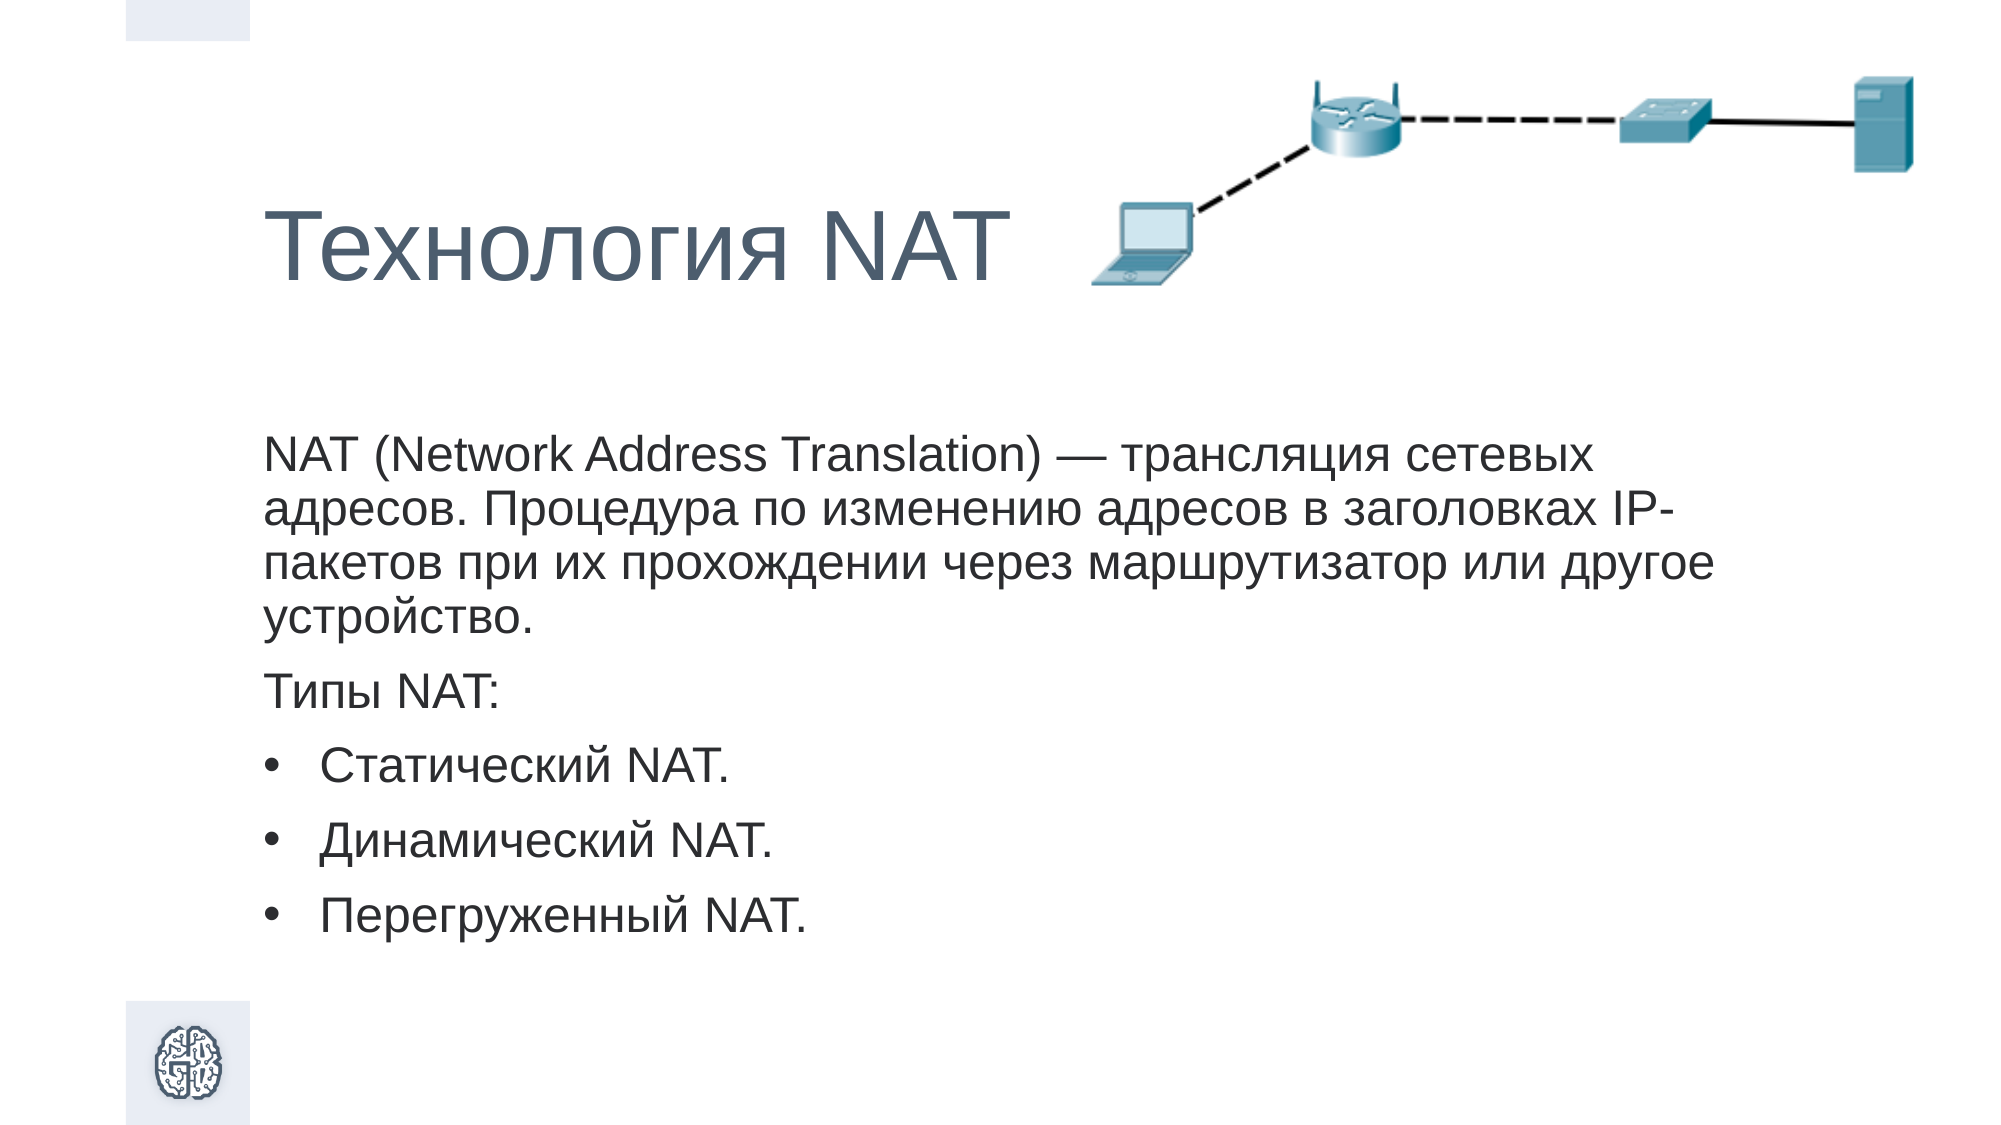

# Технология NAT
NAT (Network Address Translation) — трансляция сетевых адресов. Процедура по изменению адресов в заголовках IP-пакетов при их прохождении через маршрутизатор или другое устройство.
Типы NAT:
Статический NAT.
Динамический NAT.
Перегруженный NAT.